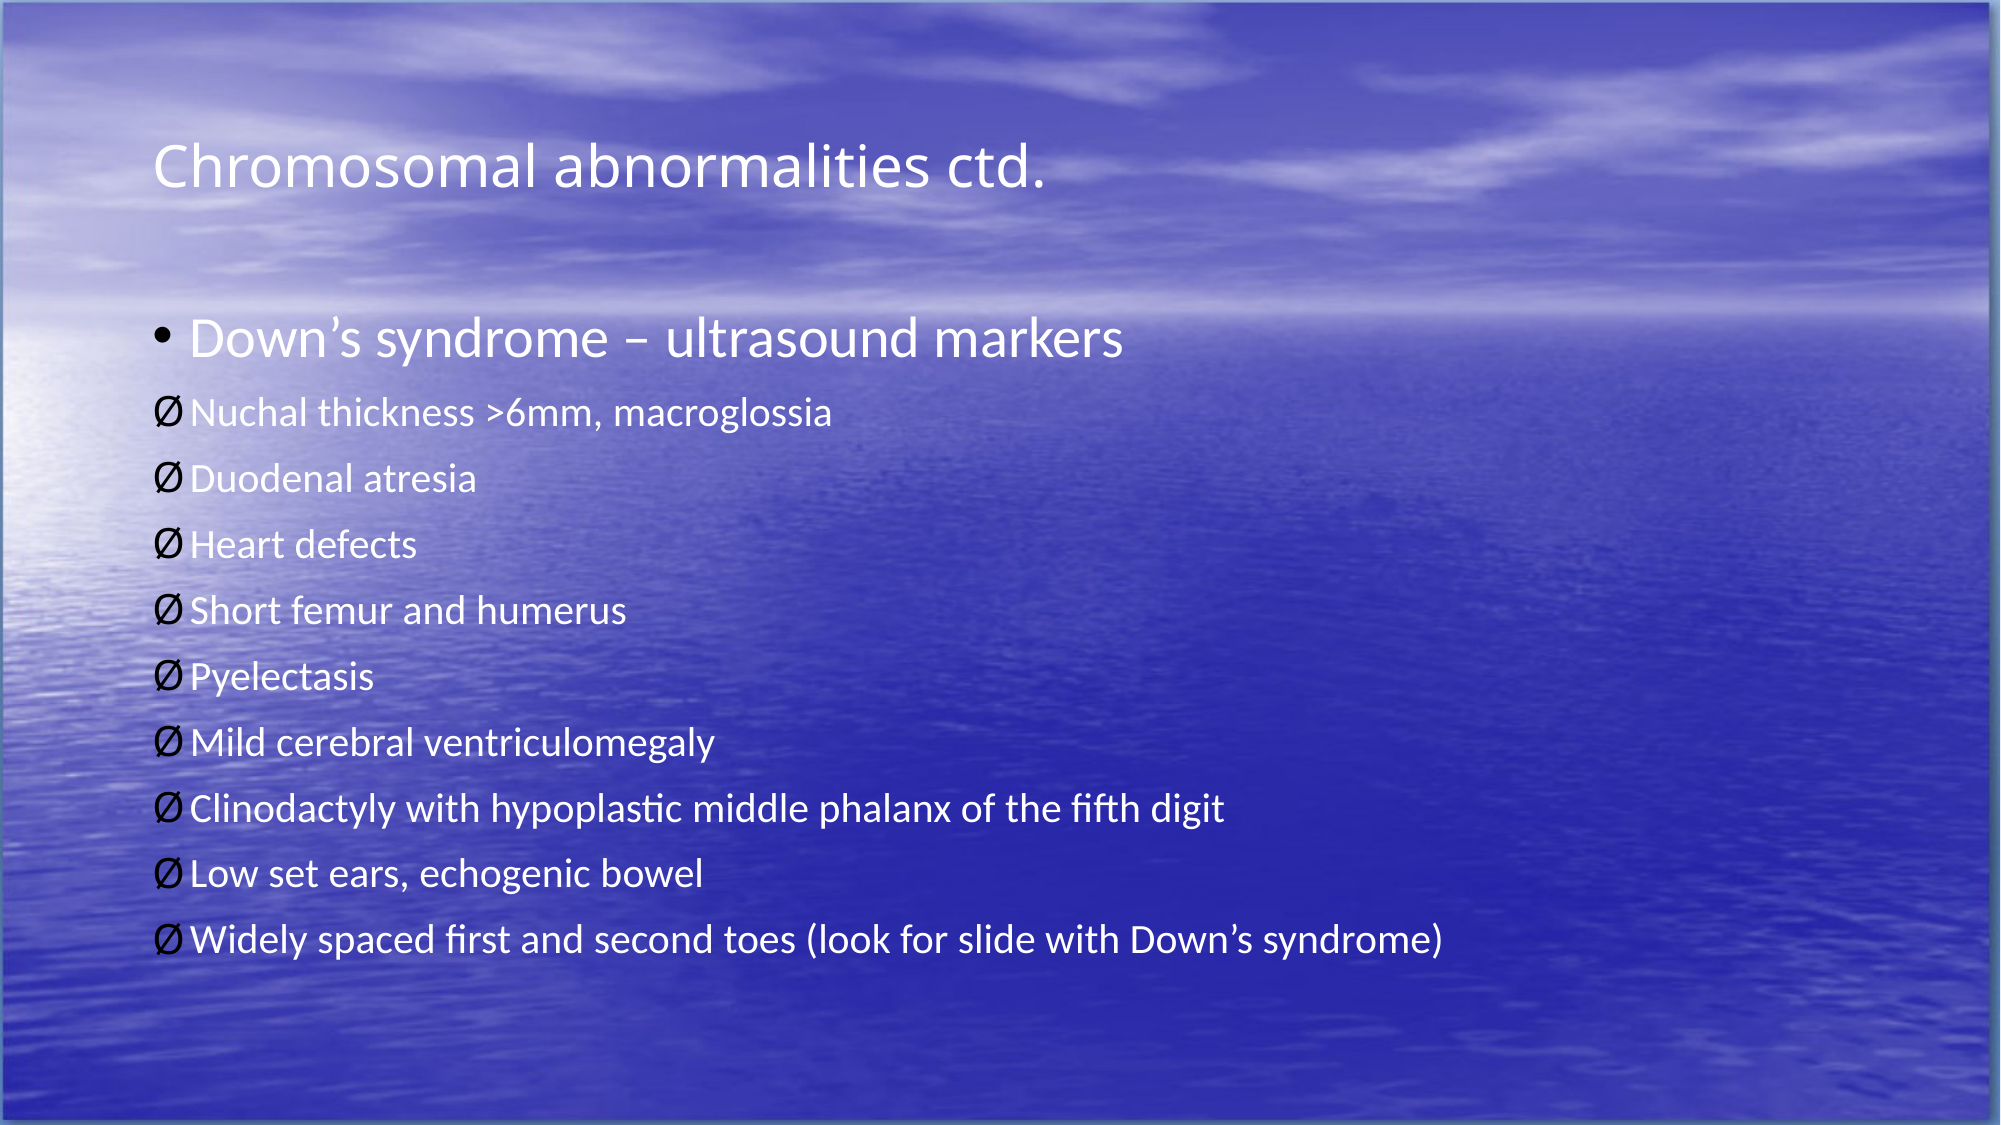

# Chromosomal abnormalities ctd.
Down’s syndrome – ultrasound markers
Nuchal thickness >6mm, macroglossia
Duodenal atresia
Heart defects
Short femur and humerus
Pyelectasis
Mild cerebral ventriculomegaly
Clinodactyly with hypoplastic middle phalanx of the fifth digit
Low set ears, echogenic bowel
Widely spaced first and second toes (look for slide with Down’s syndrome)